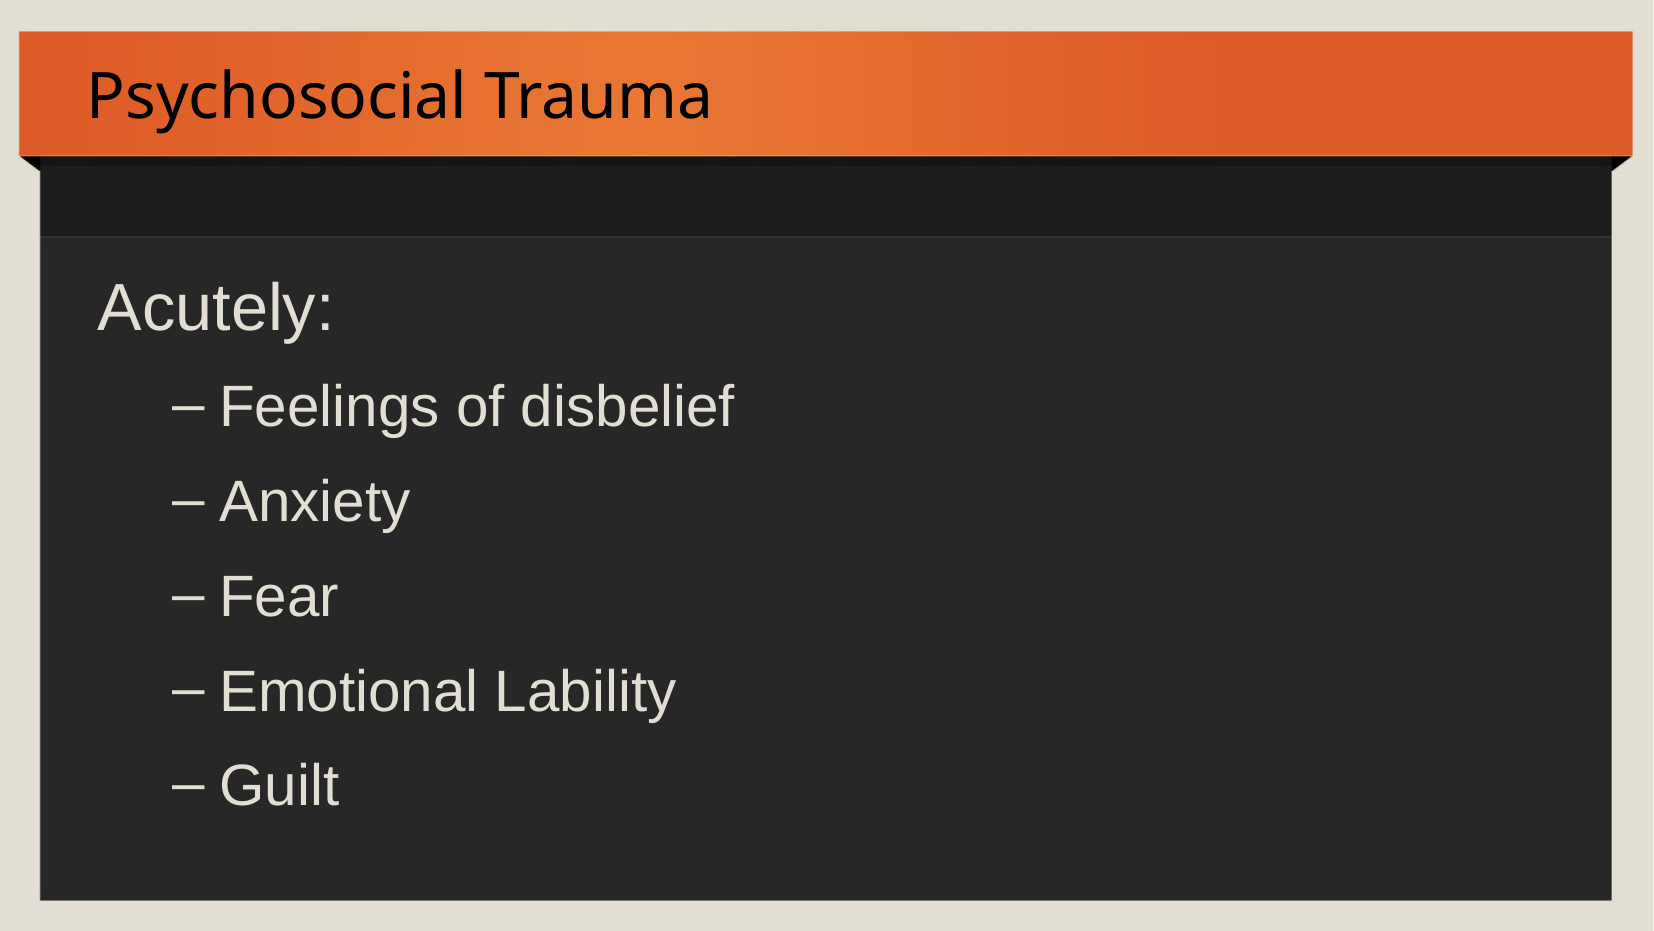

# Psychosocial Trauma
Acutely:
Feelings of disbelief
Anxiety
Fear
Emotional Lability
Guilt